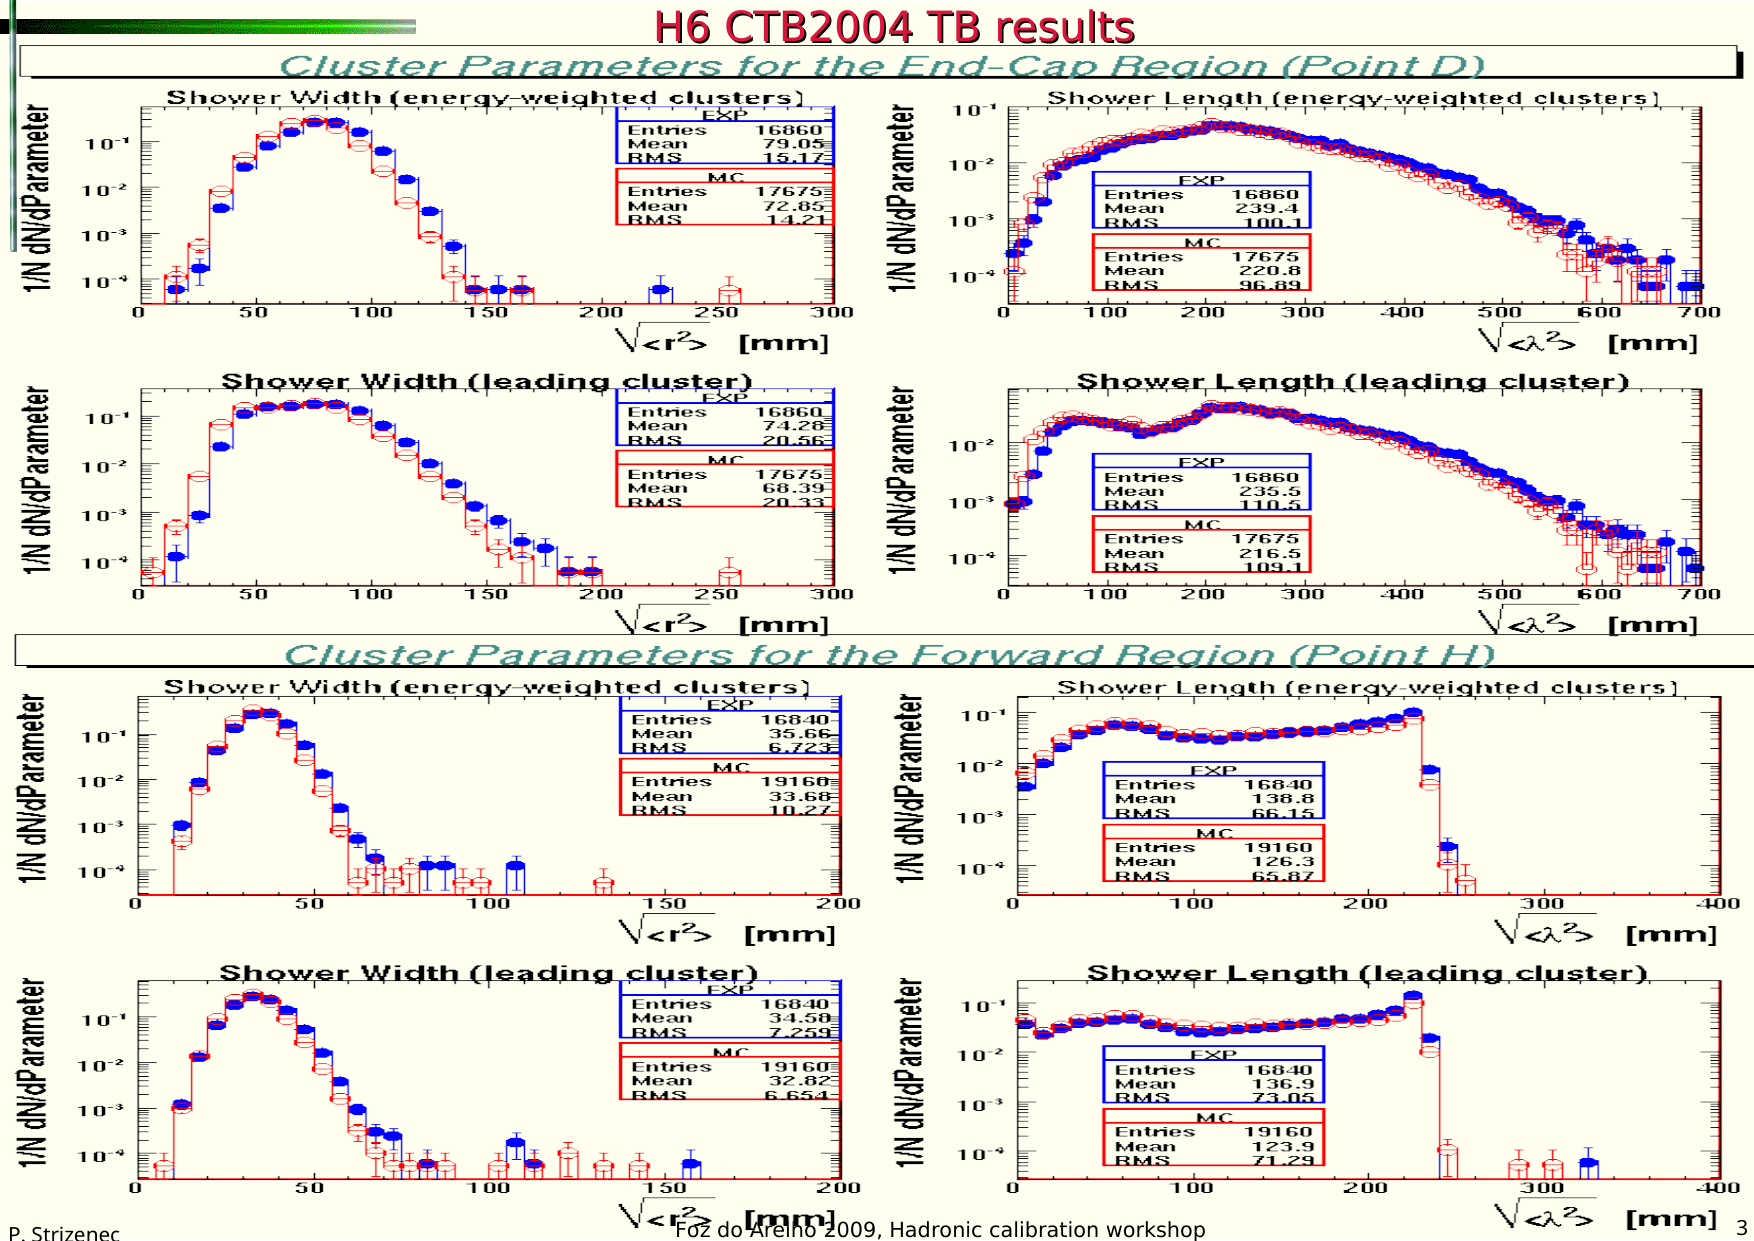

H6 CTB2004 TB results
Foz do Arelho 2009, Hadronic calibration workshop
P. Strizenec